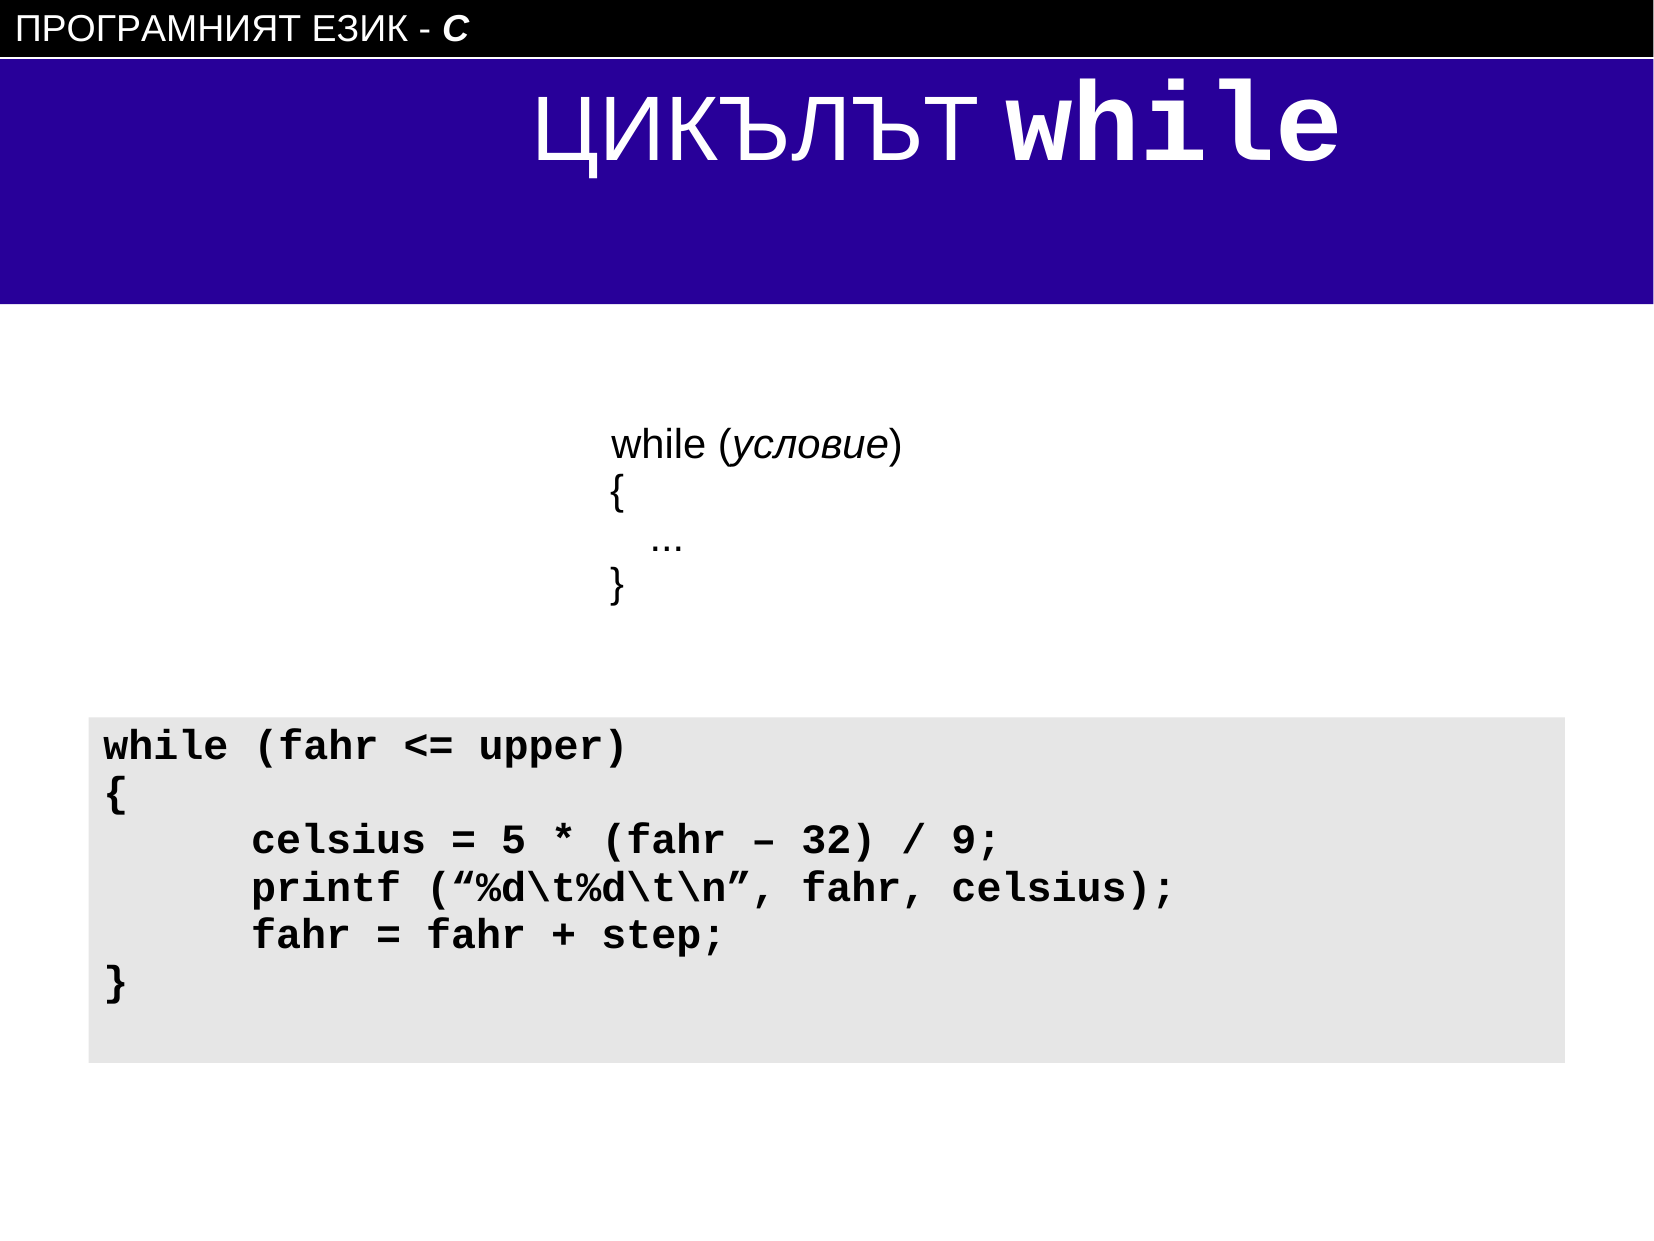

ПРОГРАМНИЯT ЕЗИК - С
							ЦИКЪЛЪТ while
while (условие)
 {
	...
 }
while (fahr <= upper)
{
		celsius = 5 * (fahr – 32) / 9;
		printf (“%d\t%d\t\n”, fahr, celsius);
		fahr = fahr + step;
}